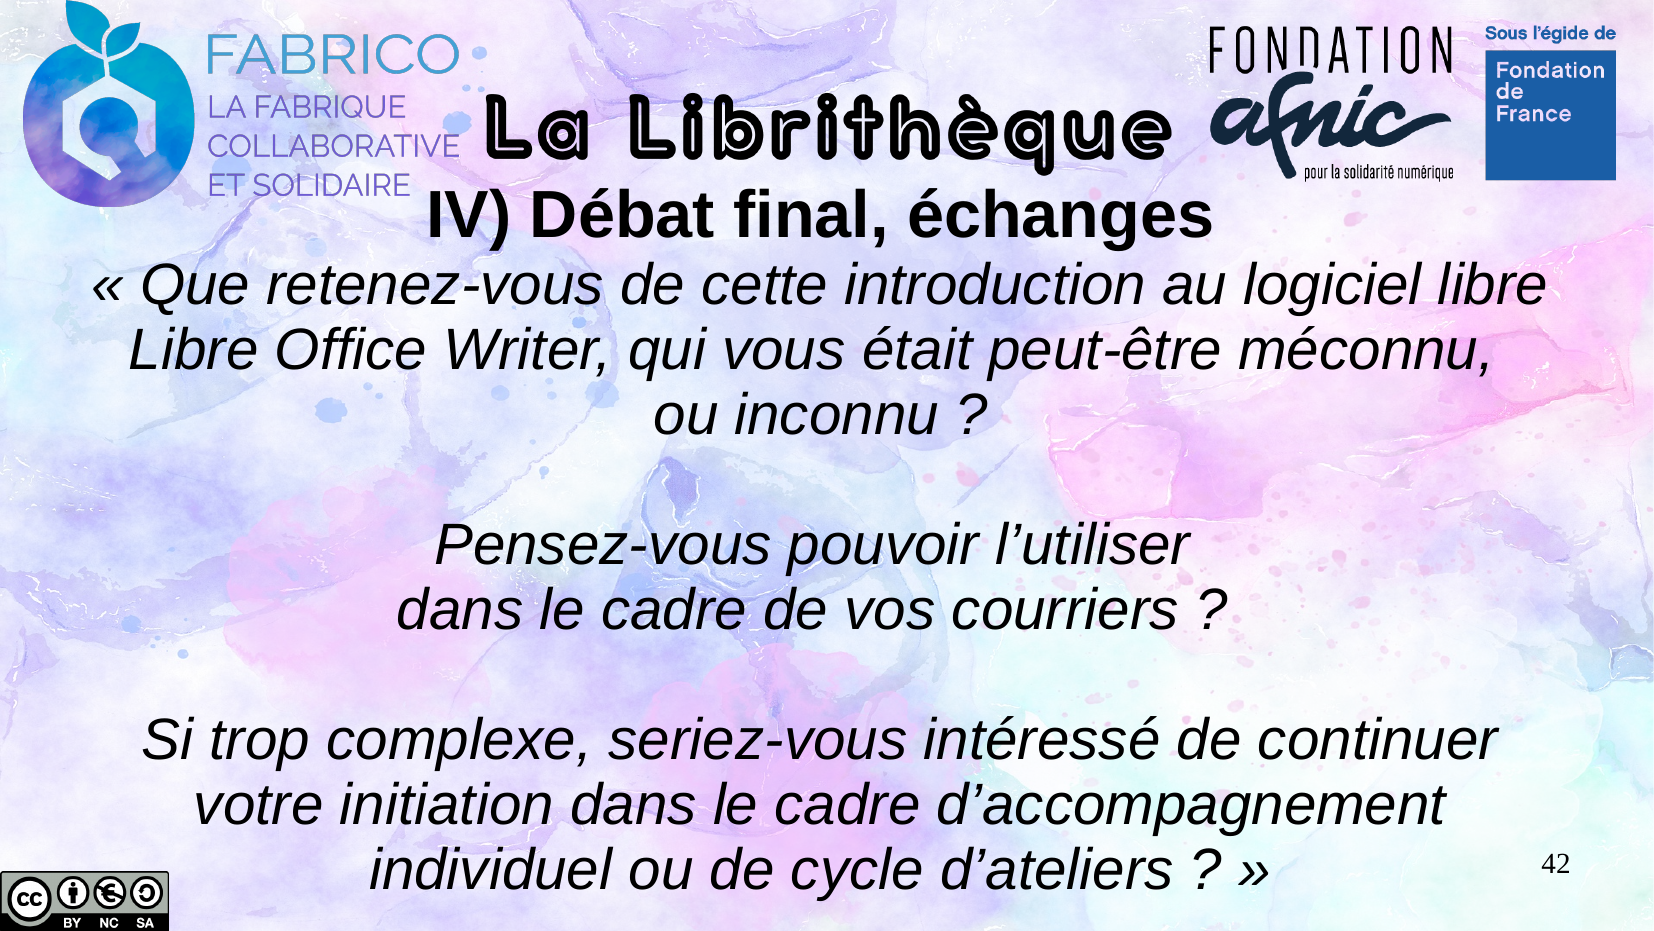

# IV) Débat final, échanges
« Que retenez-vous de cette introduction au logiciel libre Libre Office Writer, qui vous était peut-être méconnu,
ou inconnu ?
Pensez-vous pouvoir l’utiliser
dans le cadre de vos courriers ?
Si trop complexe, seriez-vous intéressé de continuer votre initiation dans le cadre d’accompagnement individuel ou de cycle d’ateliers ? »
42